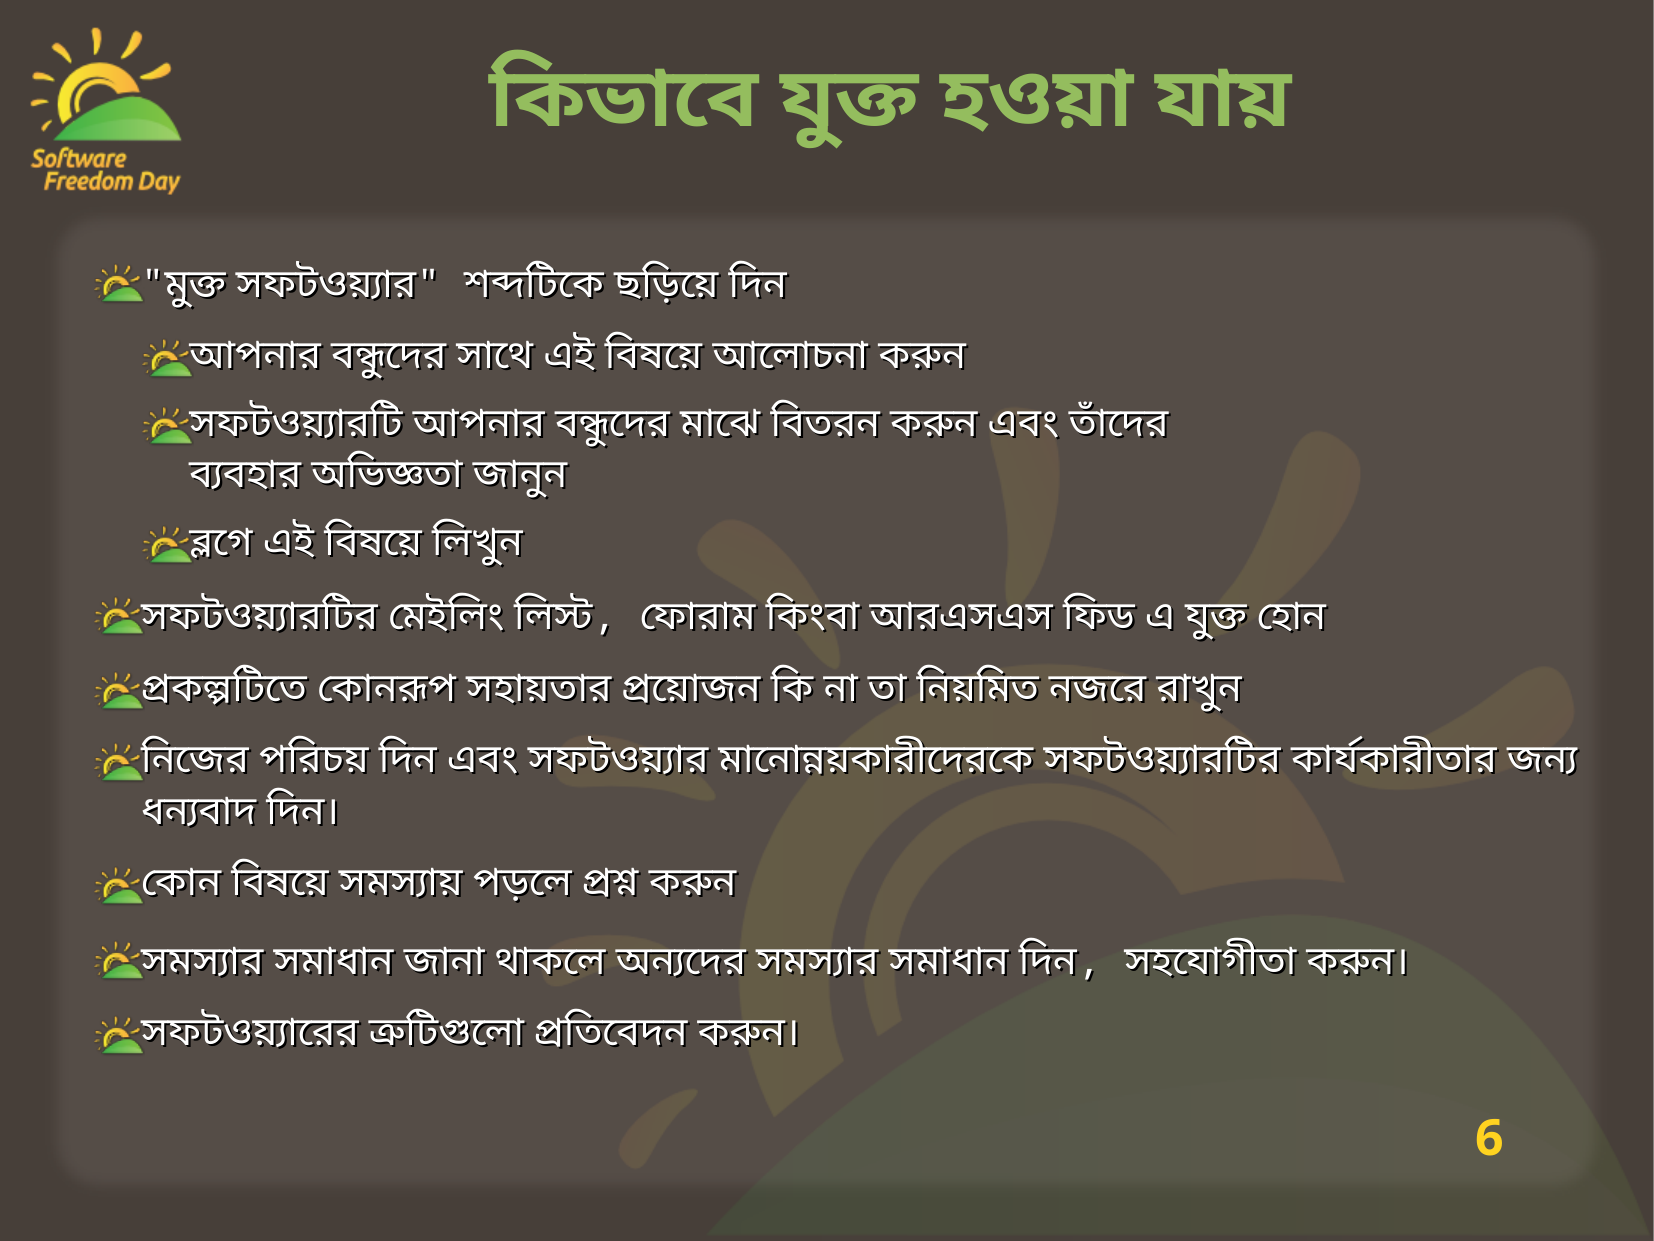

# কিভাবে যুক্ত হওয়া যায়
 "মুক্ত সফটওয়্যার" শব্দটিকে ছড়িয়ে দিন
 আপনার বন্ধুদের সাথে এই বিষয়ে আলোচনা করুন
 সফটওয়্যারটি আপনার বন্ধুদের মাঝে বিতরন করুন এবং তাঁদের
 ব্যবহার অভিজ্ঞতা জানুন
 ব্লগে এই বিষয়ে লিখুন
 সফটওয়্যারটির মেইলিং লিস্ট, ফোরাম কিংবা আরএসএস ফিড এ যুক্ত হোন
 প্রকল্পটিতে কোনরূপ সহায়তার প্রয়োজন কি না তা নিয়মিত নজরে রাখুন
 নিজের পরিচয় দিন এবং সফটওয়্যার মানোন্নয়কারীদেরকে সফটওয়্যারটির কার্যকারীতার জন্য
 ধন্যবাদ দিন।
 কোন বিষয়ে সমস্যায় পড়লে প্রশ্ন করুন
 সমস্যার সমাধান জানা থাকলে অন্যদের সমস্যার সমাধান দিন, সহযোগীতা করুন।
 সফটওয়্যারের ত্রুটিগুলো প্রতিবেদন করুন।